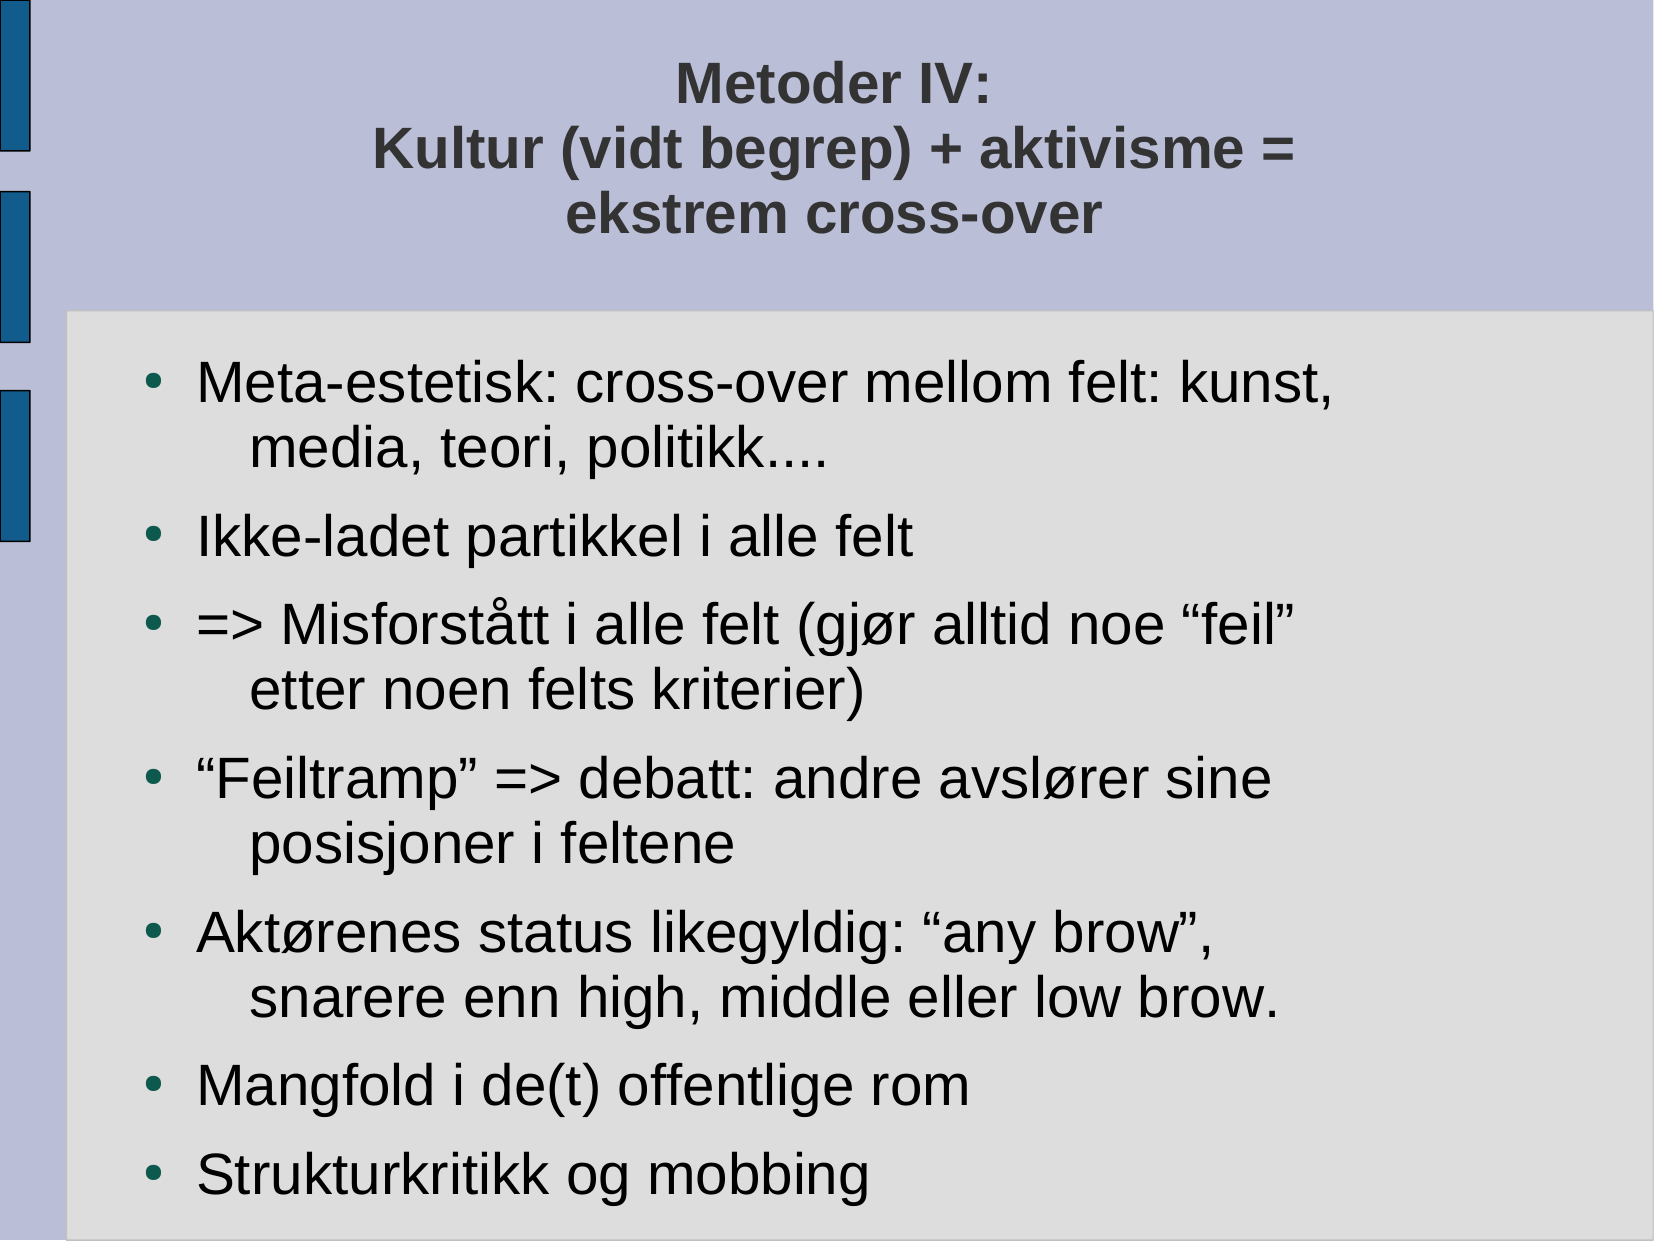

# Metoder IV: Kultur (vidt begrep) + aktivisme = ekstrem cross-over
Meta-estetisk: cross-over mellom felt: kunst, media, teori, politikk....
Ikke-ladet partikkel i alle felt
=> Misforstått i alle felt (gjør alltid noe “feil” etter noen felts kriterier)
“Feiltramp” => debatt: andre avslører sine posisjoner i feltene
Aktørenes status likegyldig: “any brow”, snarere enn high, middle eller low brow.
Mangfold i de(t) offentlige rom
Strukturkritikk og mobbing